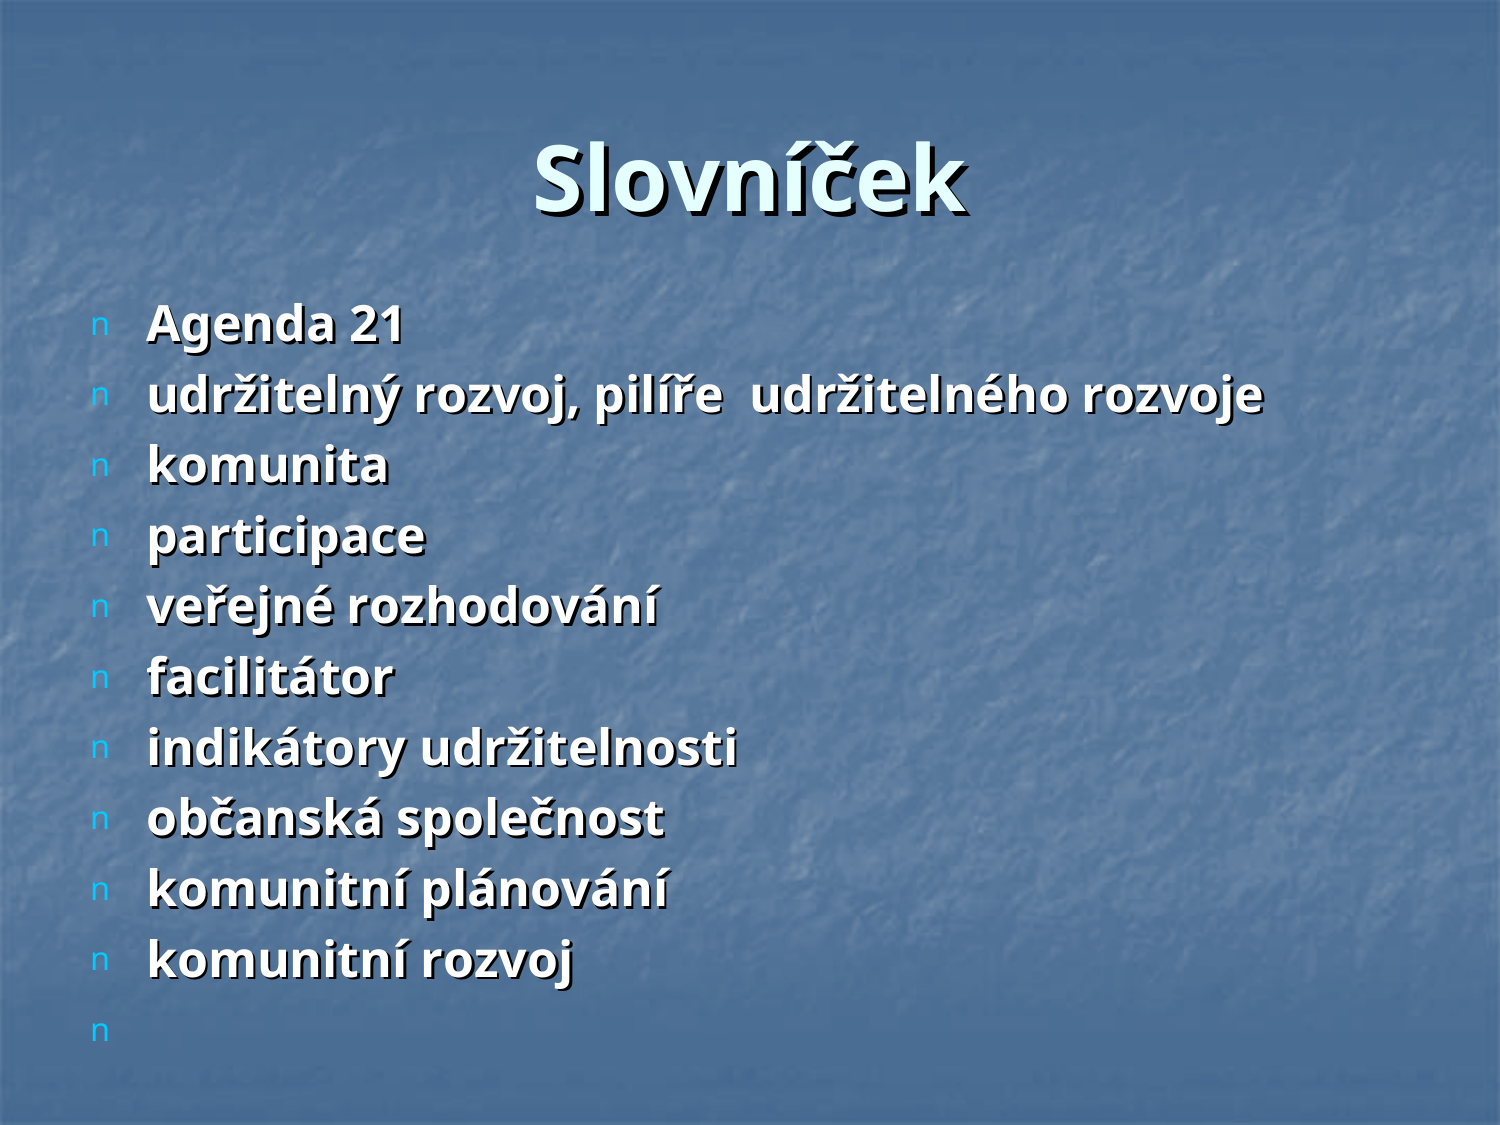

# Slovníček
Agenda 21
udržitelný rozvoj, pilíře udržitelného rozvoje
komunita
participace
veřejné rozhodování
facilitátor
indikátory udržitelnosti
občanská společnost
komunitní plánování
komunitní rozvoj